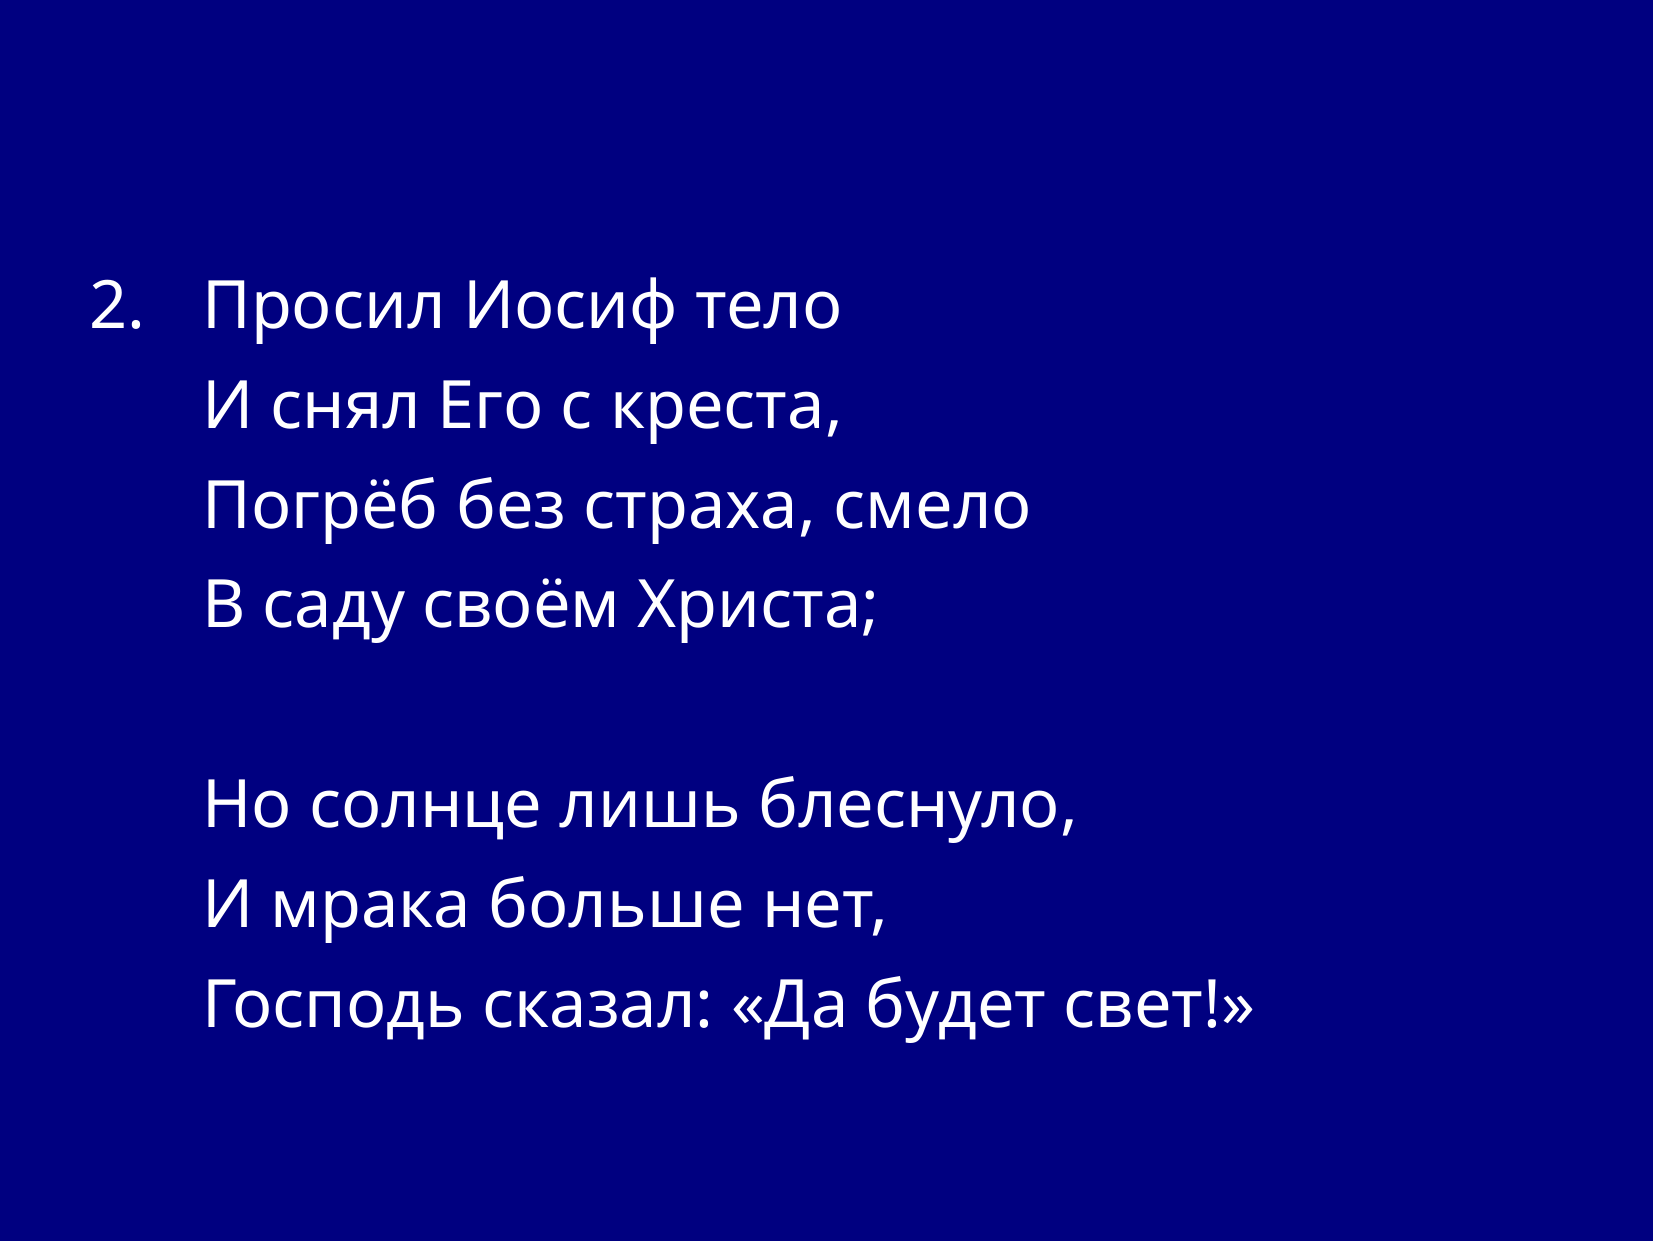

2.	Просил Иосиф тело
	И снял Его с креста,
	Погрёб без страха, смело
	В саду своём Христа;
	Но солнце лишь блеснуло,
	И мрака больше нет,
	Господь сказал: «Да будет свет!»